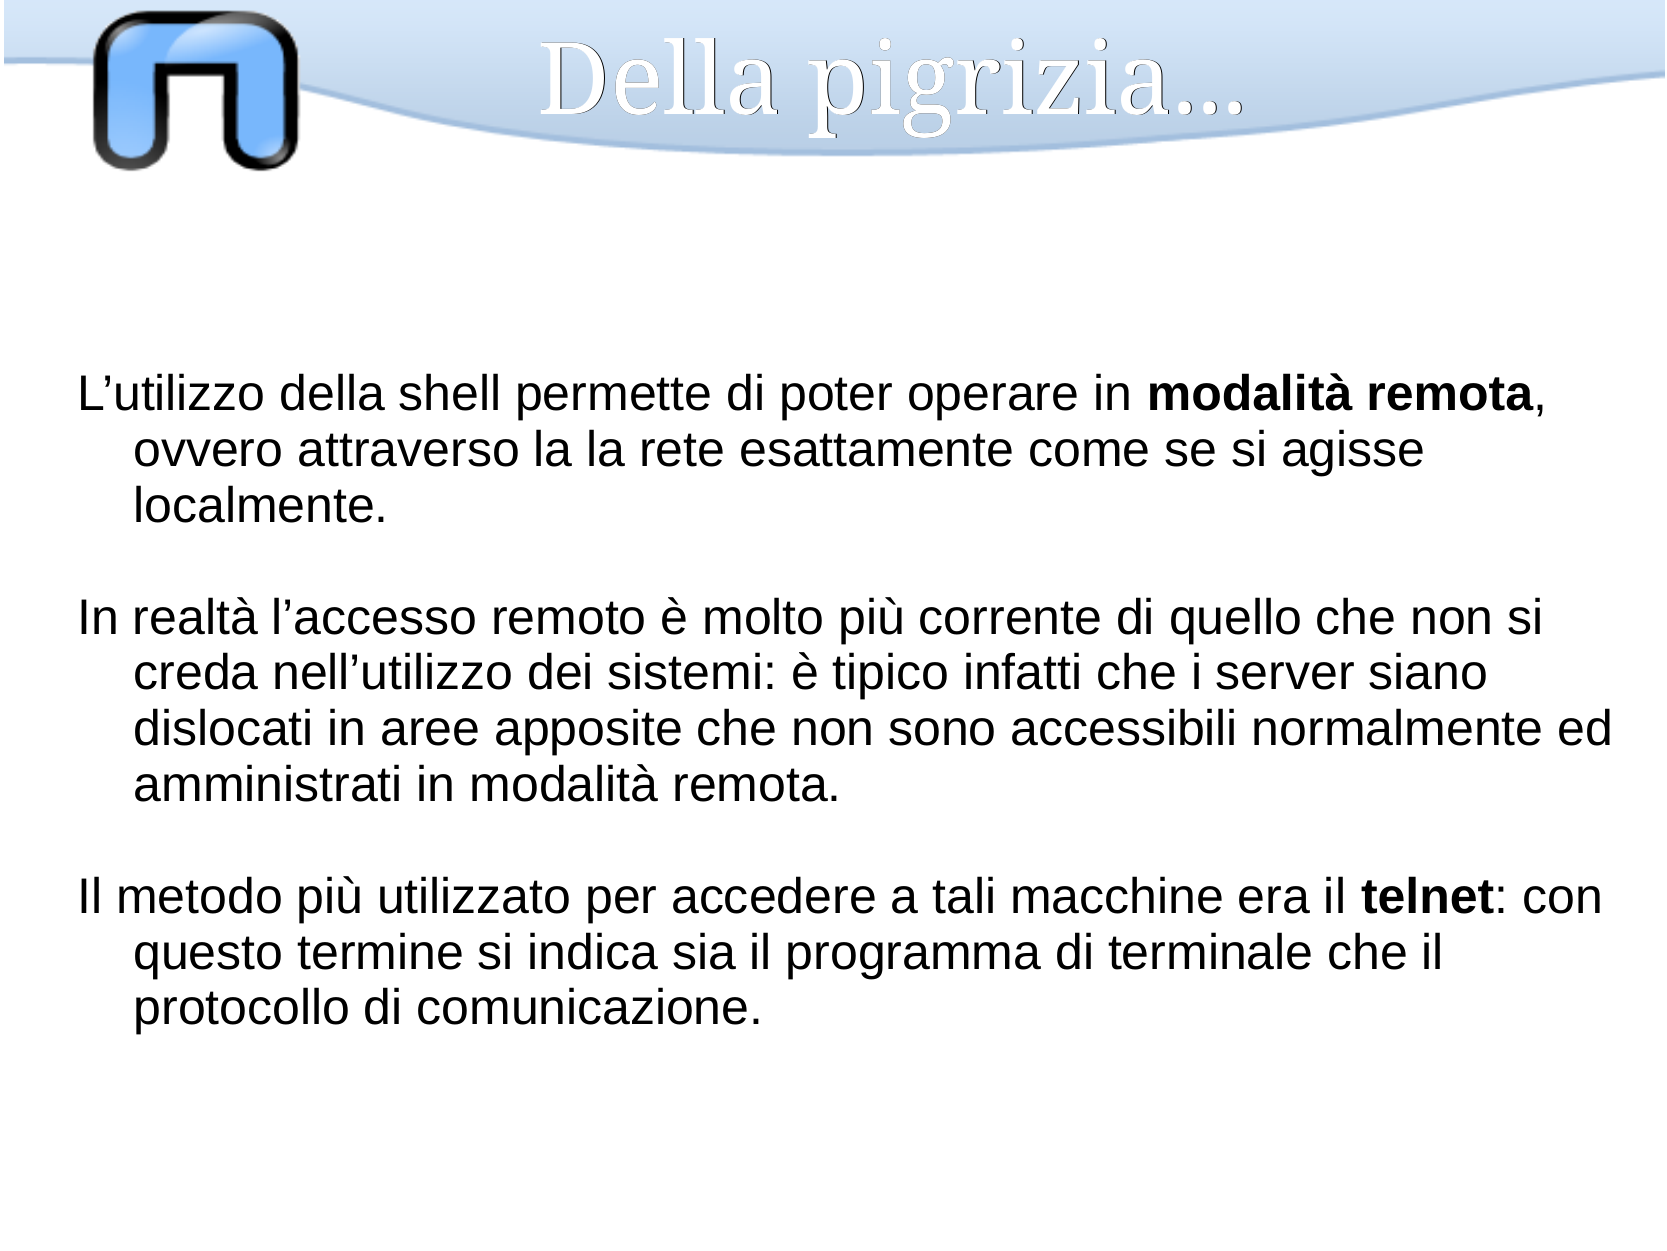

Della pigrizia...
# L’utilizzo della shell permette di poter operare in modalità remota, ovvero attraverso la la rete esattamente come se si agisse localmente.
In realtà l’accesso remoto è molto più corrente di quello che non si creda nell’utilizzo dei sistemi: è tipico infatti che i server siano dislocati in aree apposite che non sono accessibili normalmente ed amministrati in modalità remota.
Il metodo più utilizzato per accedere a tali macchine era il telnet: con questo termine si indica sia il programma di terminale che il protocollo di comunicazione.